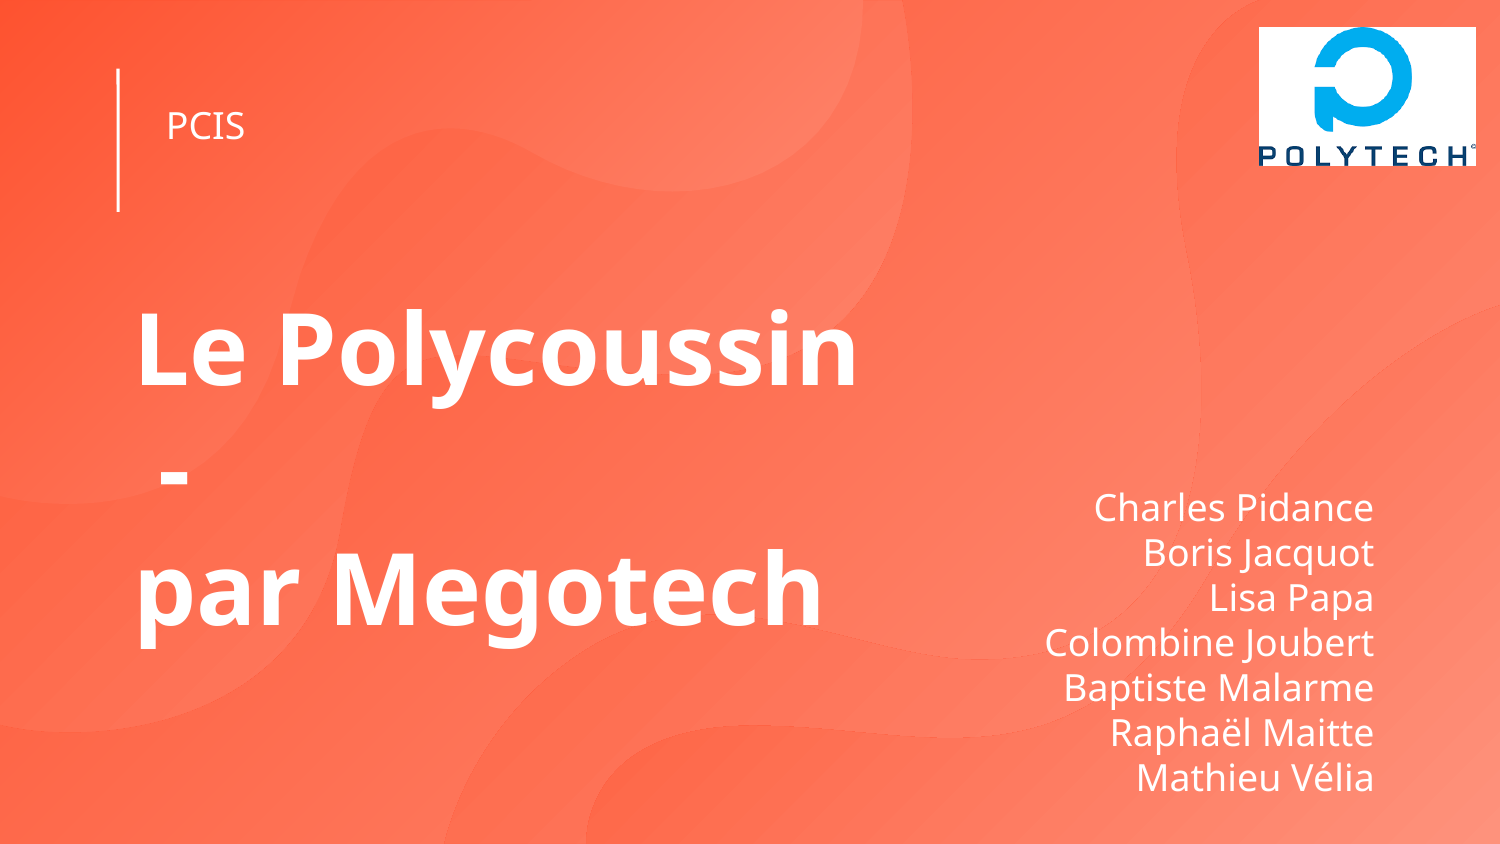

PCIS
# Le Polycoussin - par Megotech
Charles Pidance
Boris Jacquot
Lisa Papa
Colombine Joubert
Baptiste Malarme
Raphaël Maitte
Mathieu Vélia